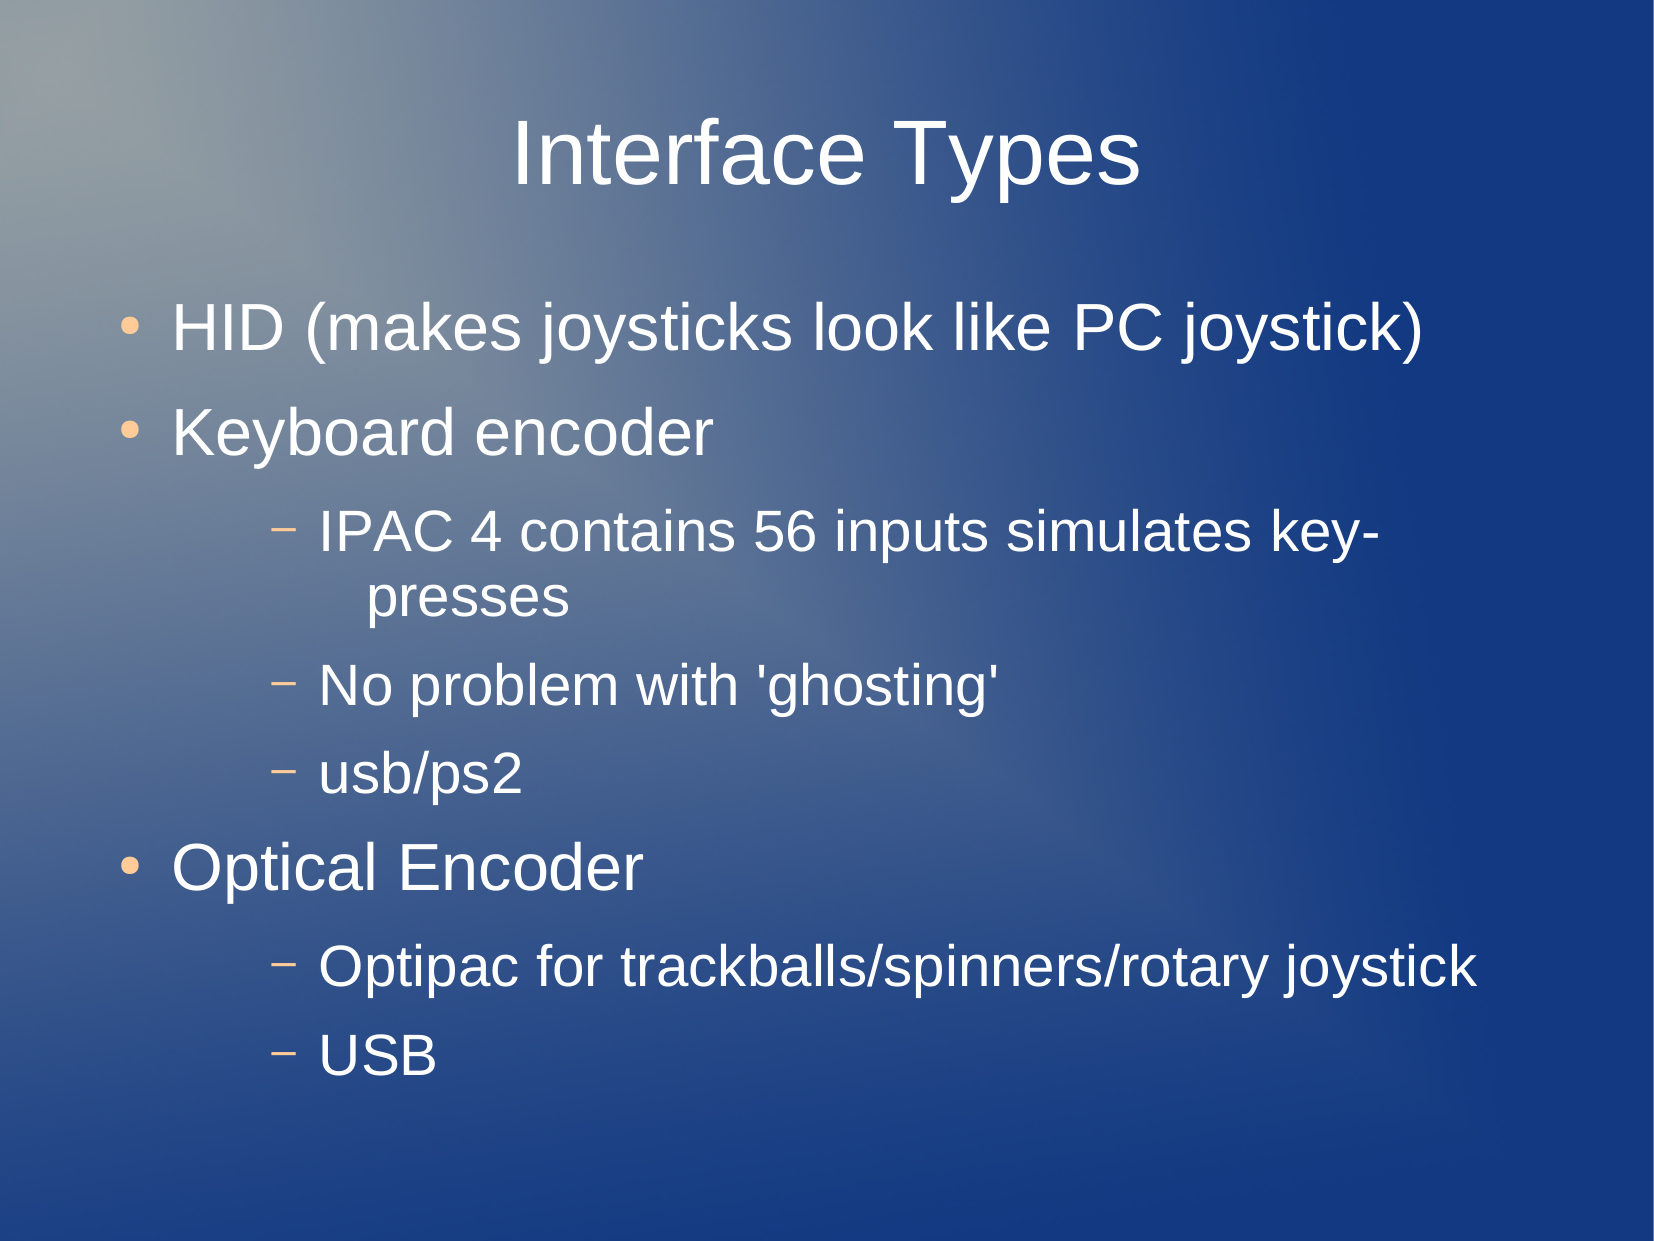

# Interface Types
HID (makes joysticks look like PC joystick)
Keyboard encoder
IPAC 4 contains 56 inputs simulates key-presses
No problem with 'ghosting'
usb/ps2
Optical Encoder
Optipac for trackballs/spinners/rotary joystick
USB